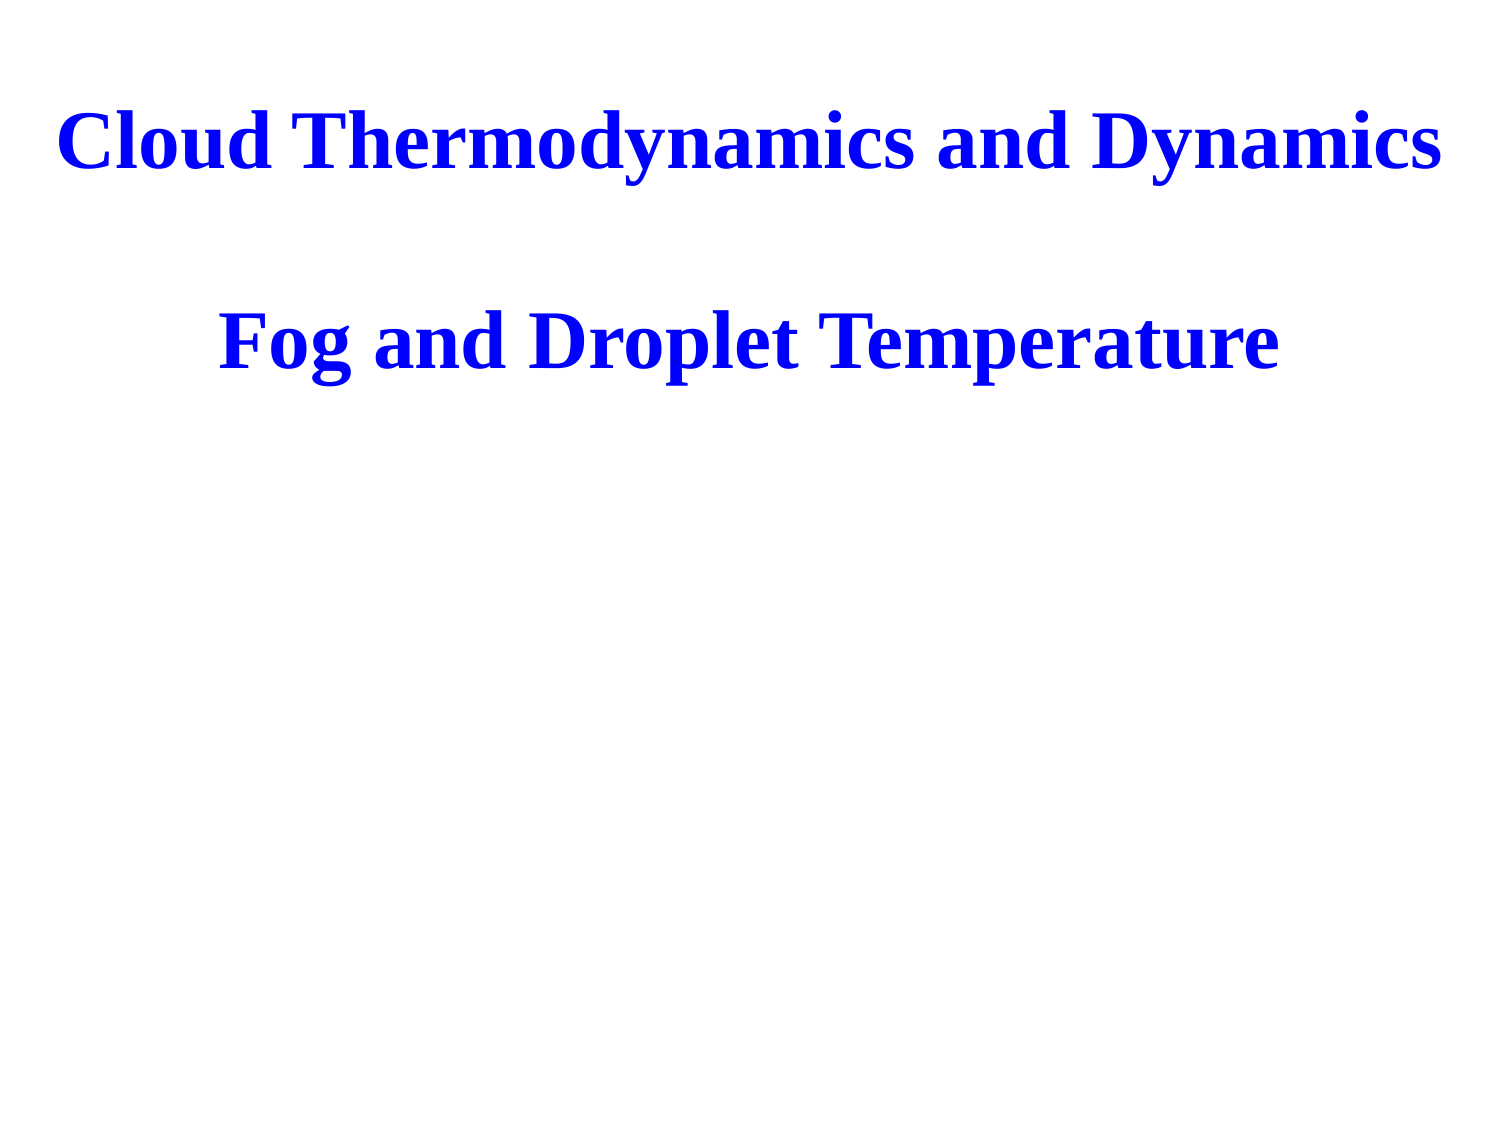

# Cloud Thermodynamics and Dynamics Fog and Droplet Temperature